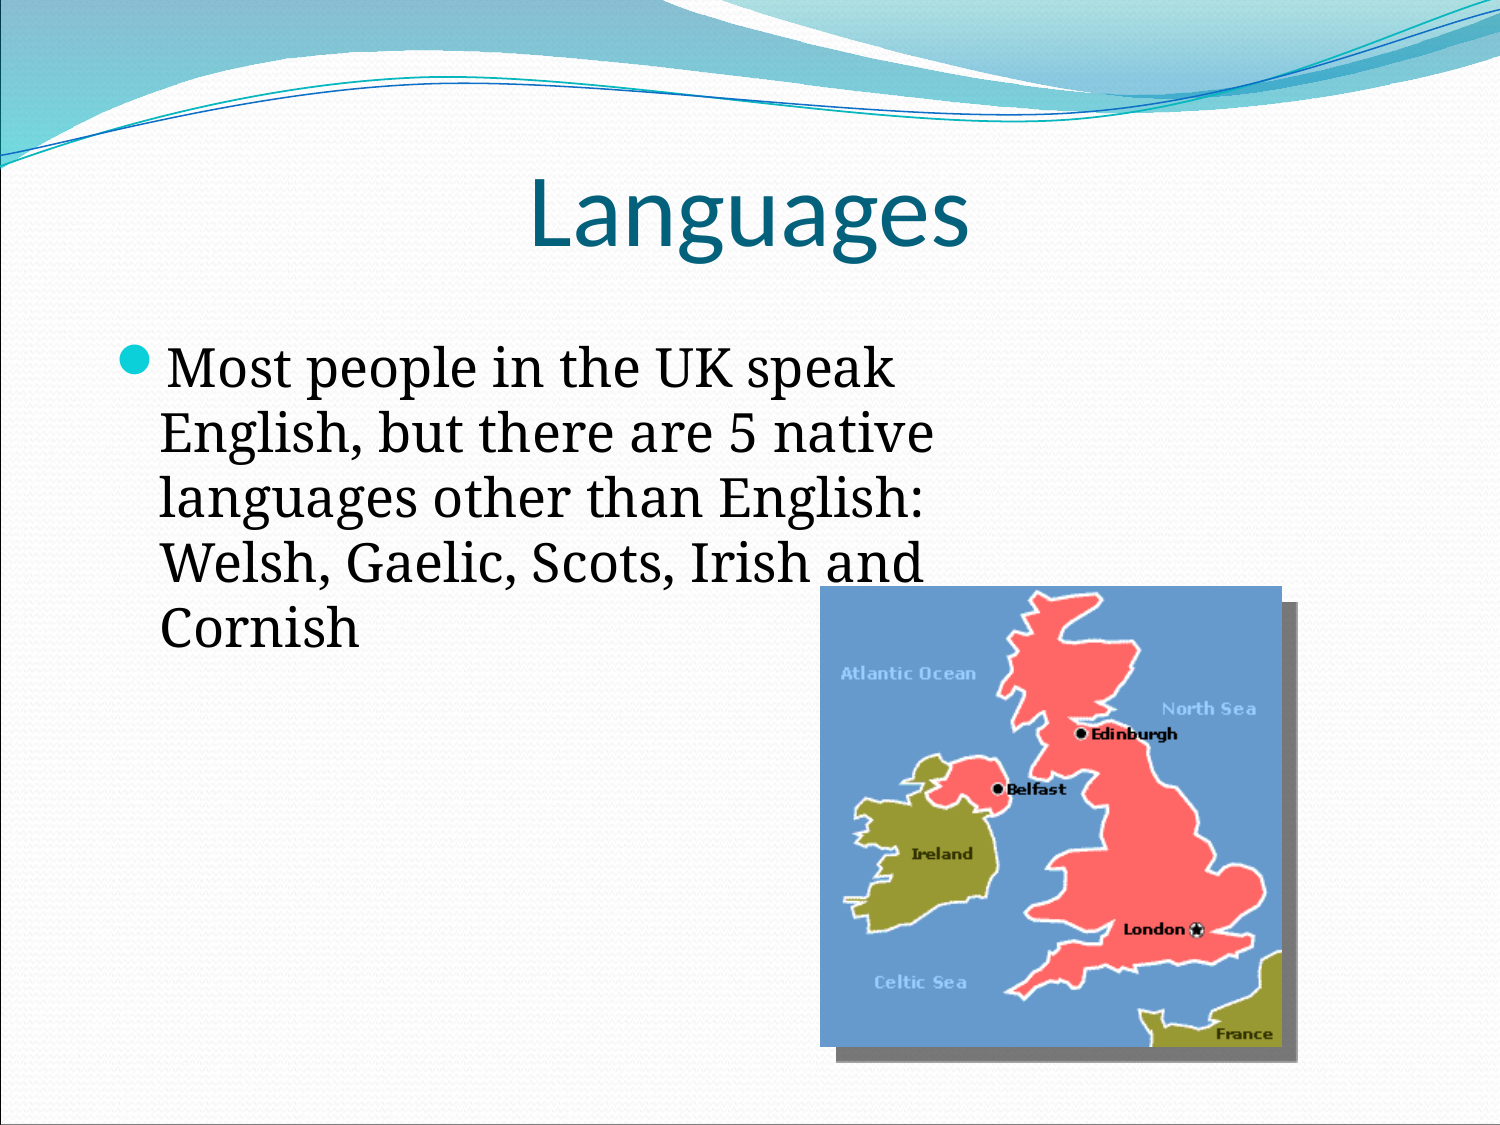

# Languages
Most people in the UK speak English, but there are 5 native languages other than English: Welsh, Gaelic, Scots, Irish and Cornish